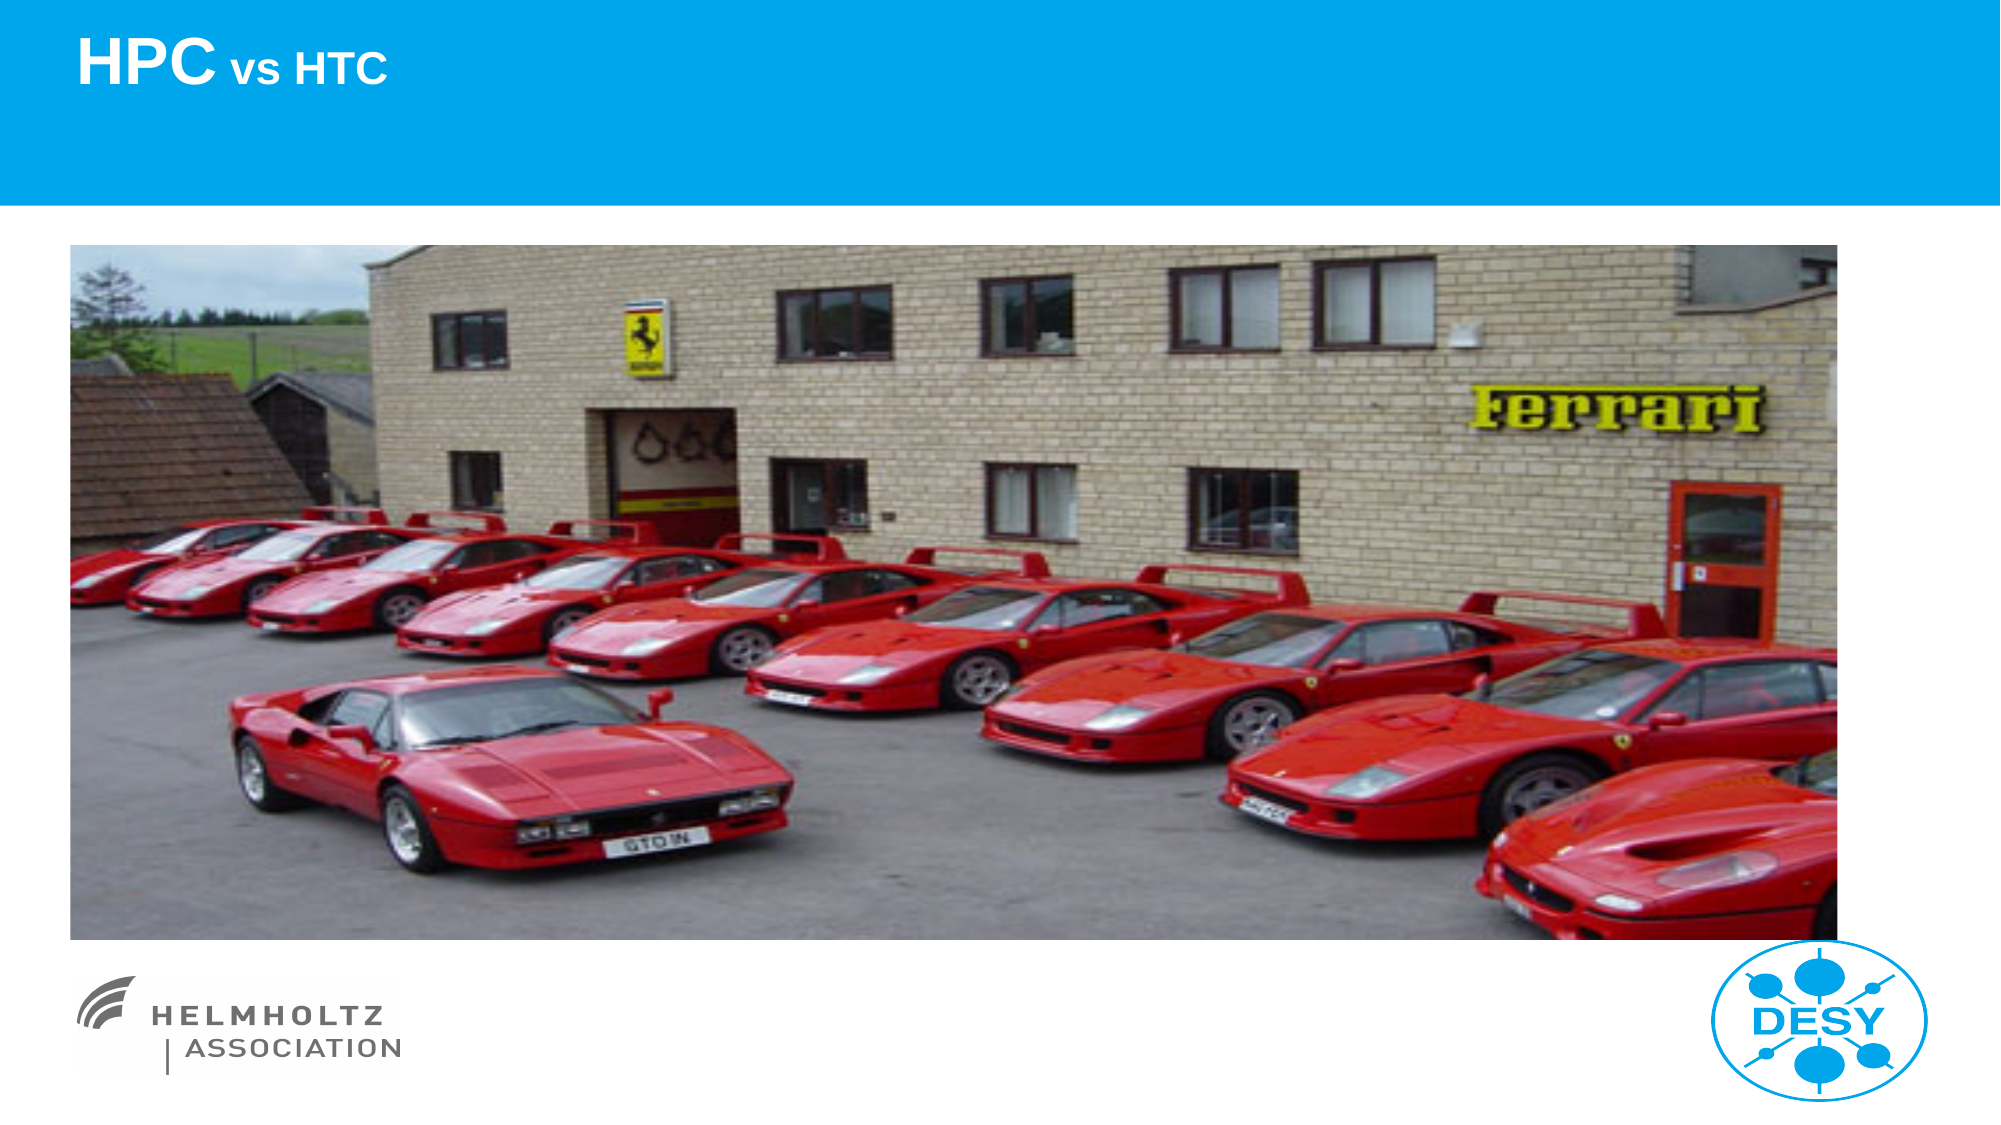

# HPC vs HTC
HighPerformanceComputing (@DESY → Maxwell)